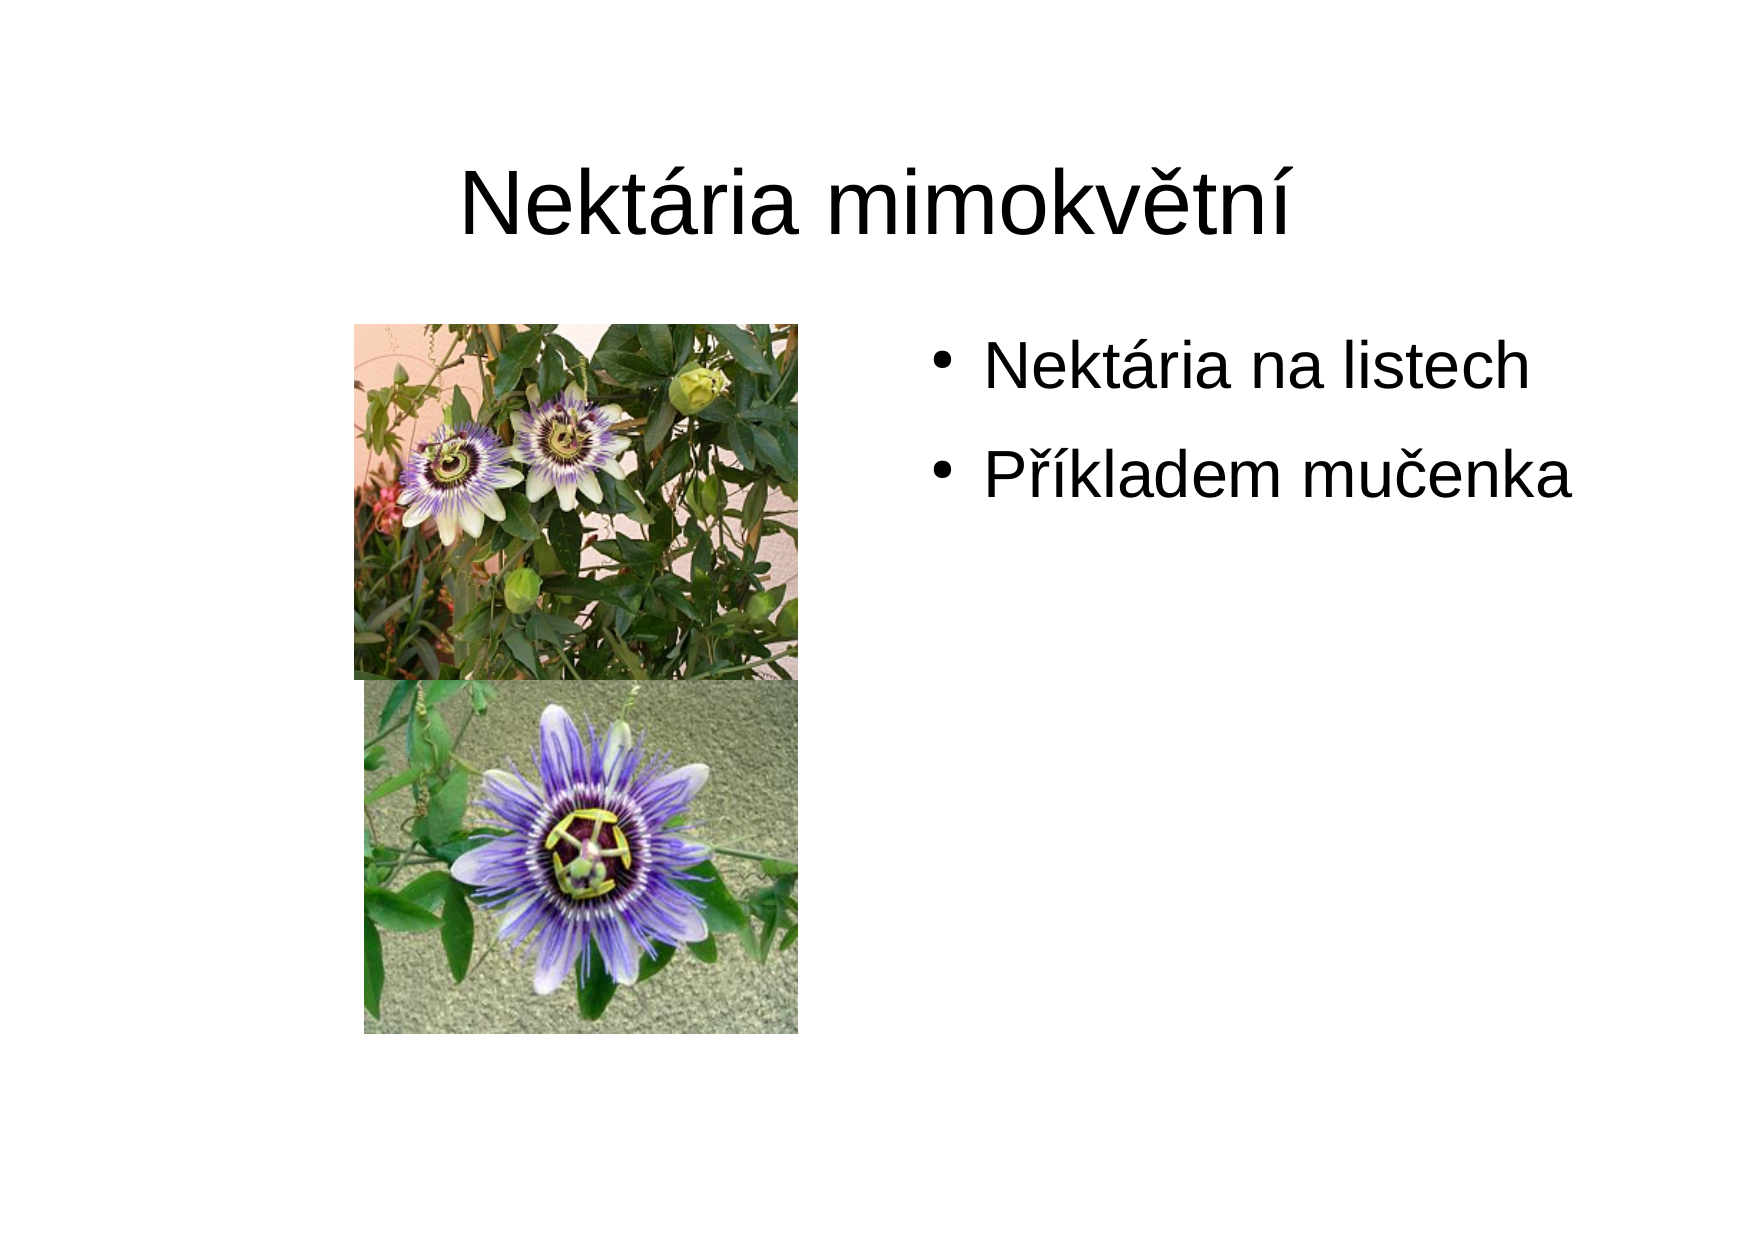

# Nektária mimokvětní
Nektária na listech
Příkladem mučenka